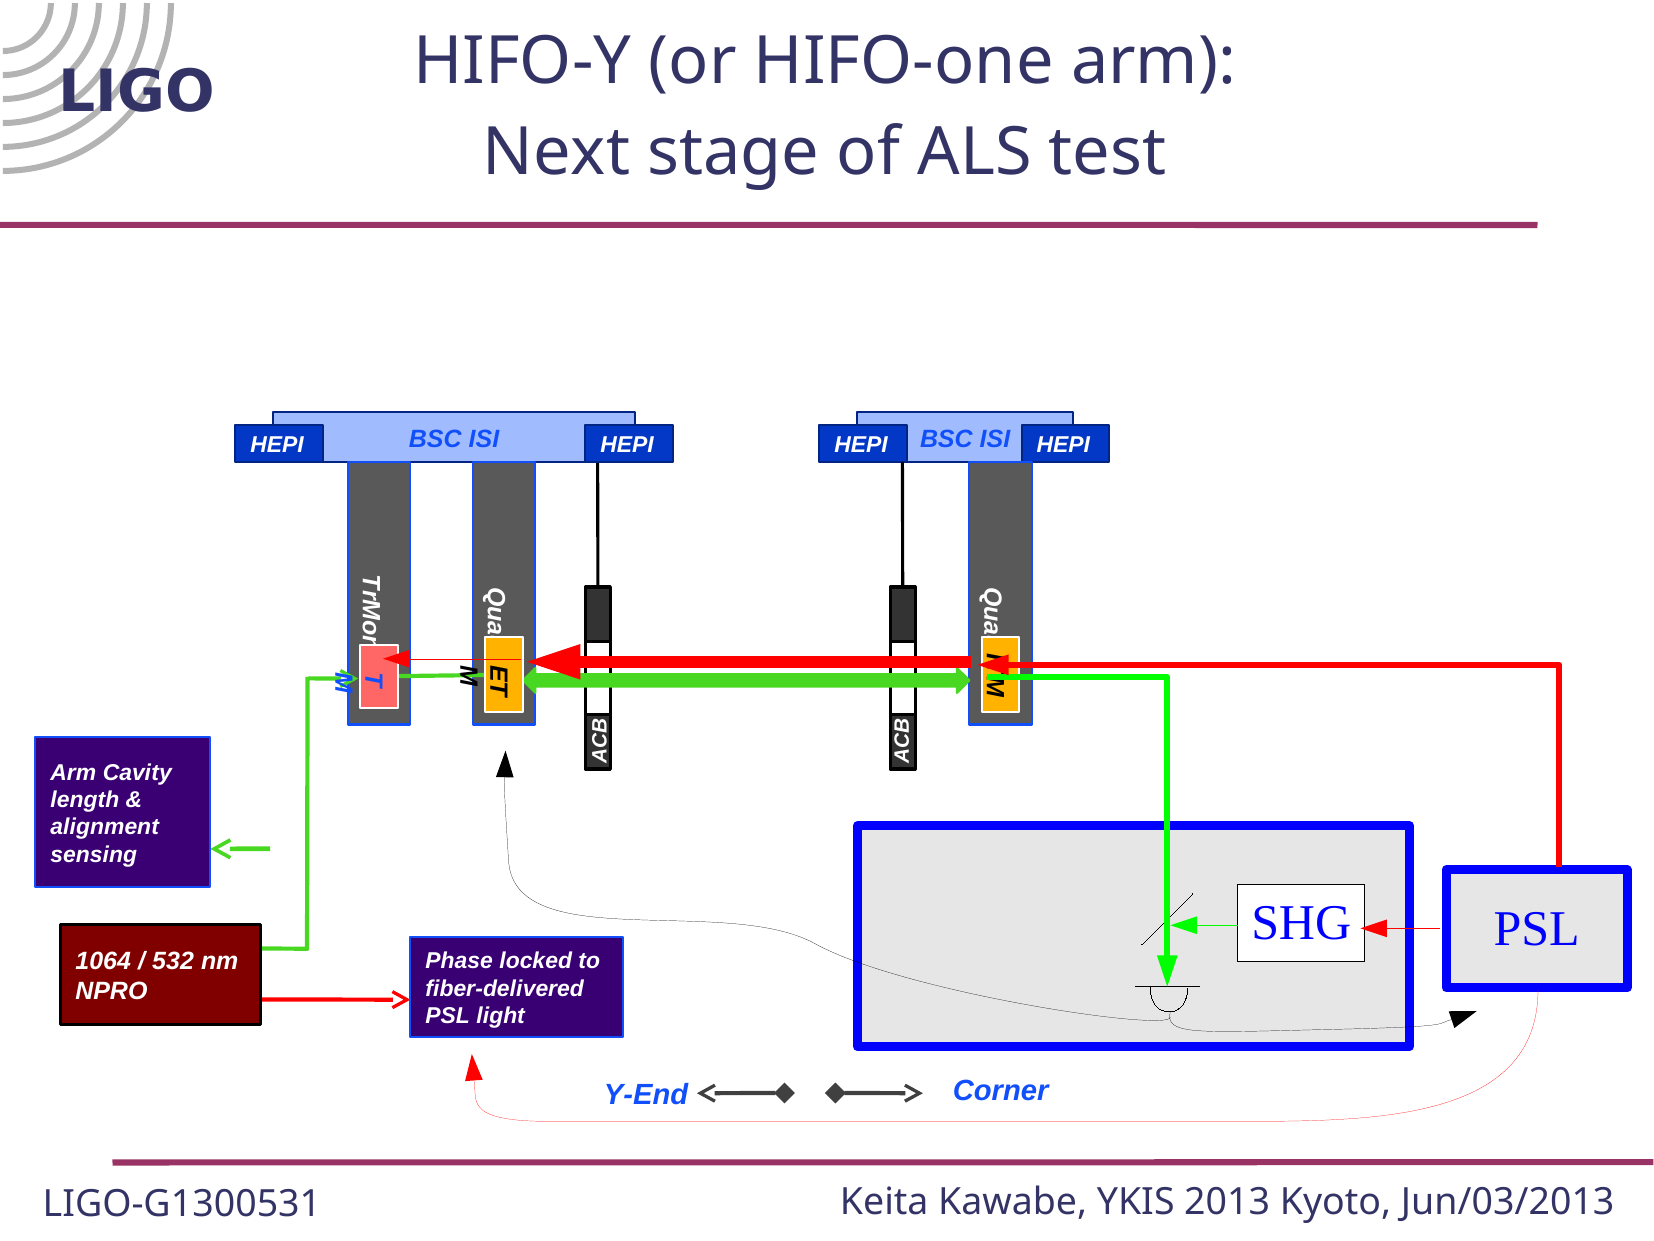

# HIFO-Y (or HIFO-one arm): Next stage of ALS test
BSC ISI
BSC ISI
HEPI
HEPI
HEPI
HEPI
TrMon SUS
Quad SUS
Quad SUS
ETM
ITM
TM
ACB
ACB
Arm Cavity length & alignment sensing
PSL
SHG
1064 / 532 nm NPRO
Phase locked to fiber-delivered PSL light
Corner
Y-End